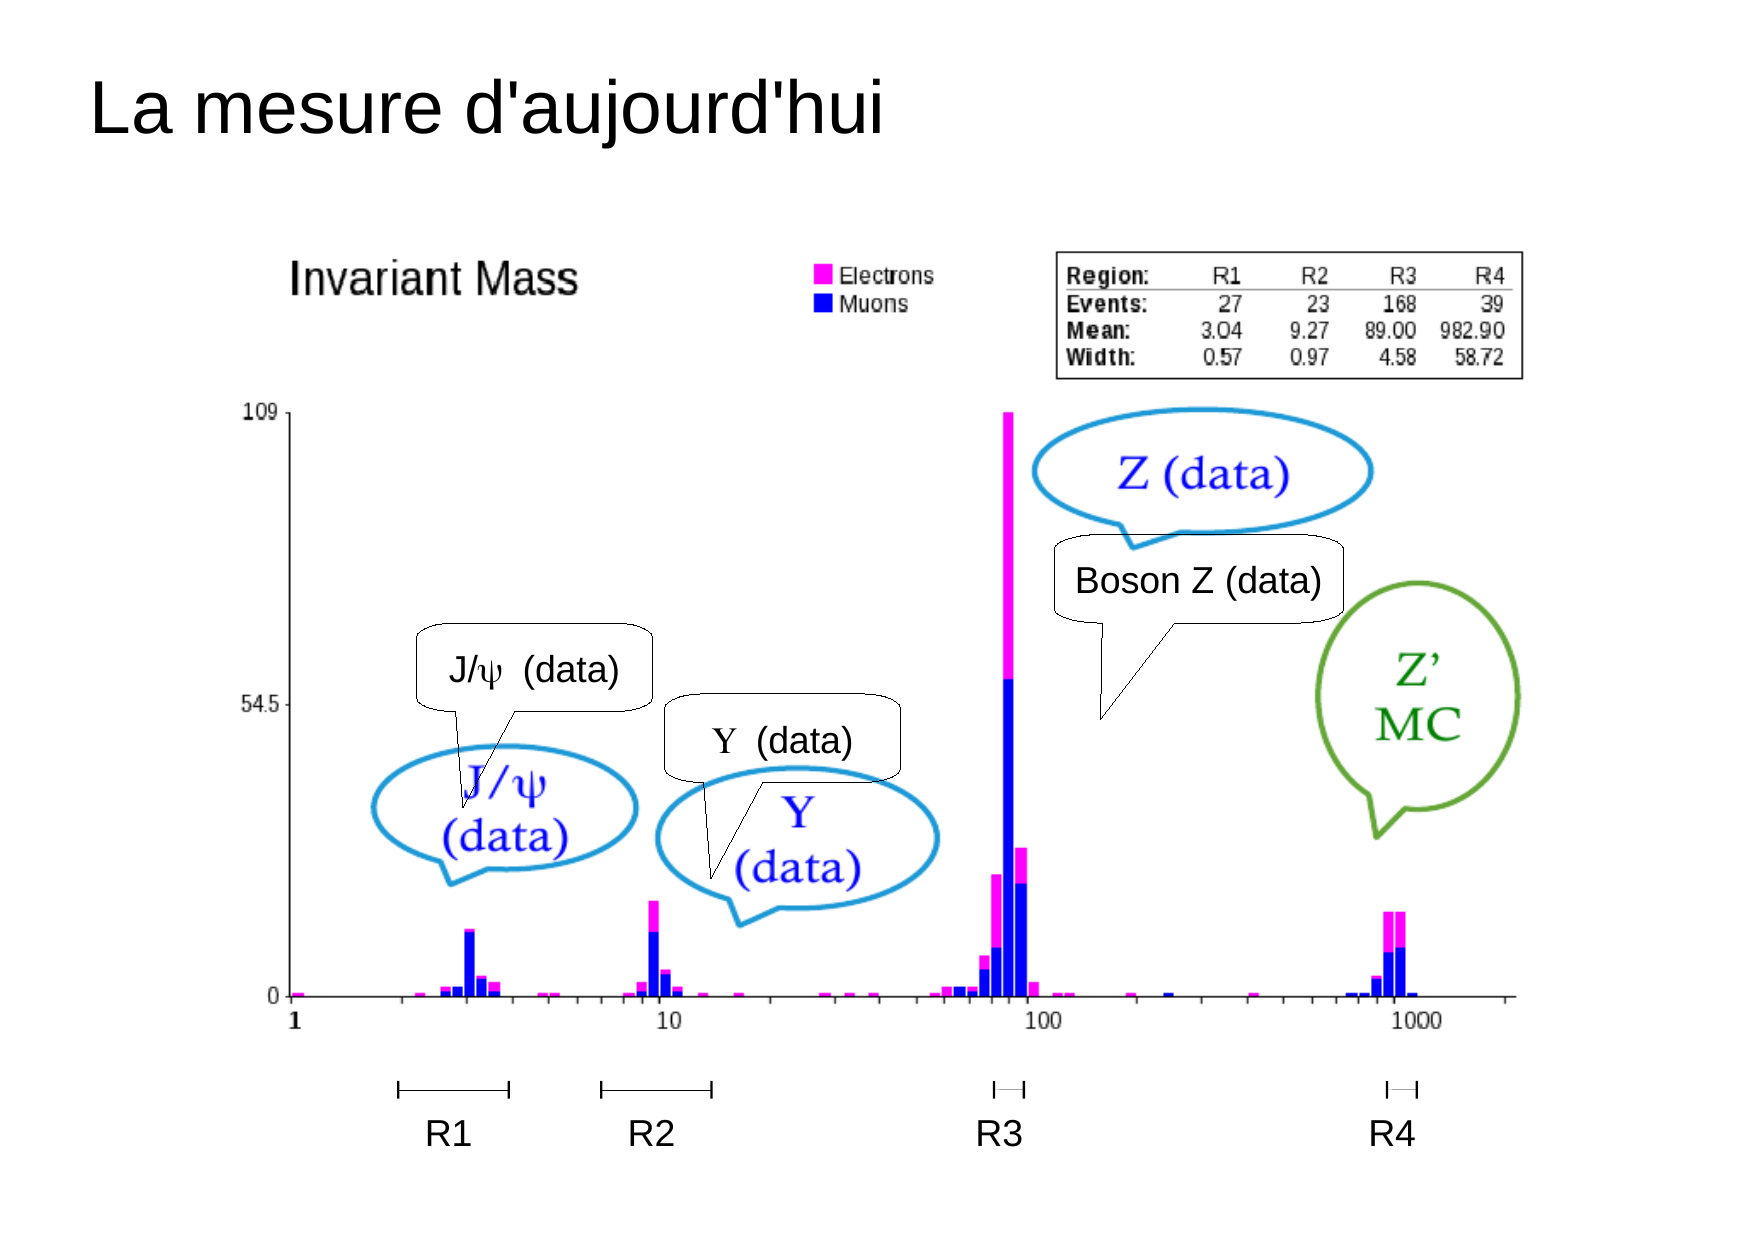

# La mesure d'aujourd'hui
Boson Z (data)
J/y (data)
U (data)
R1
R2
R3
R4